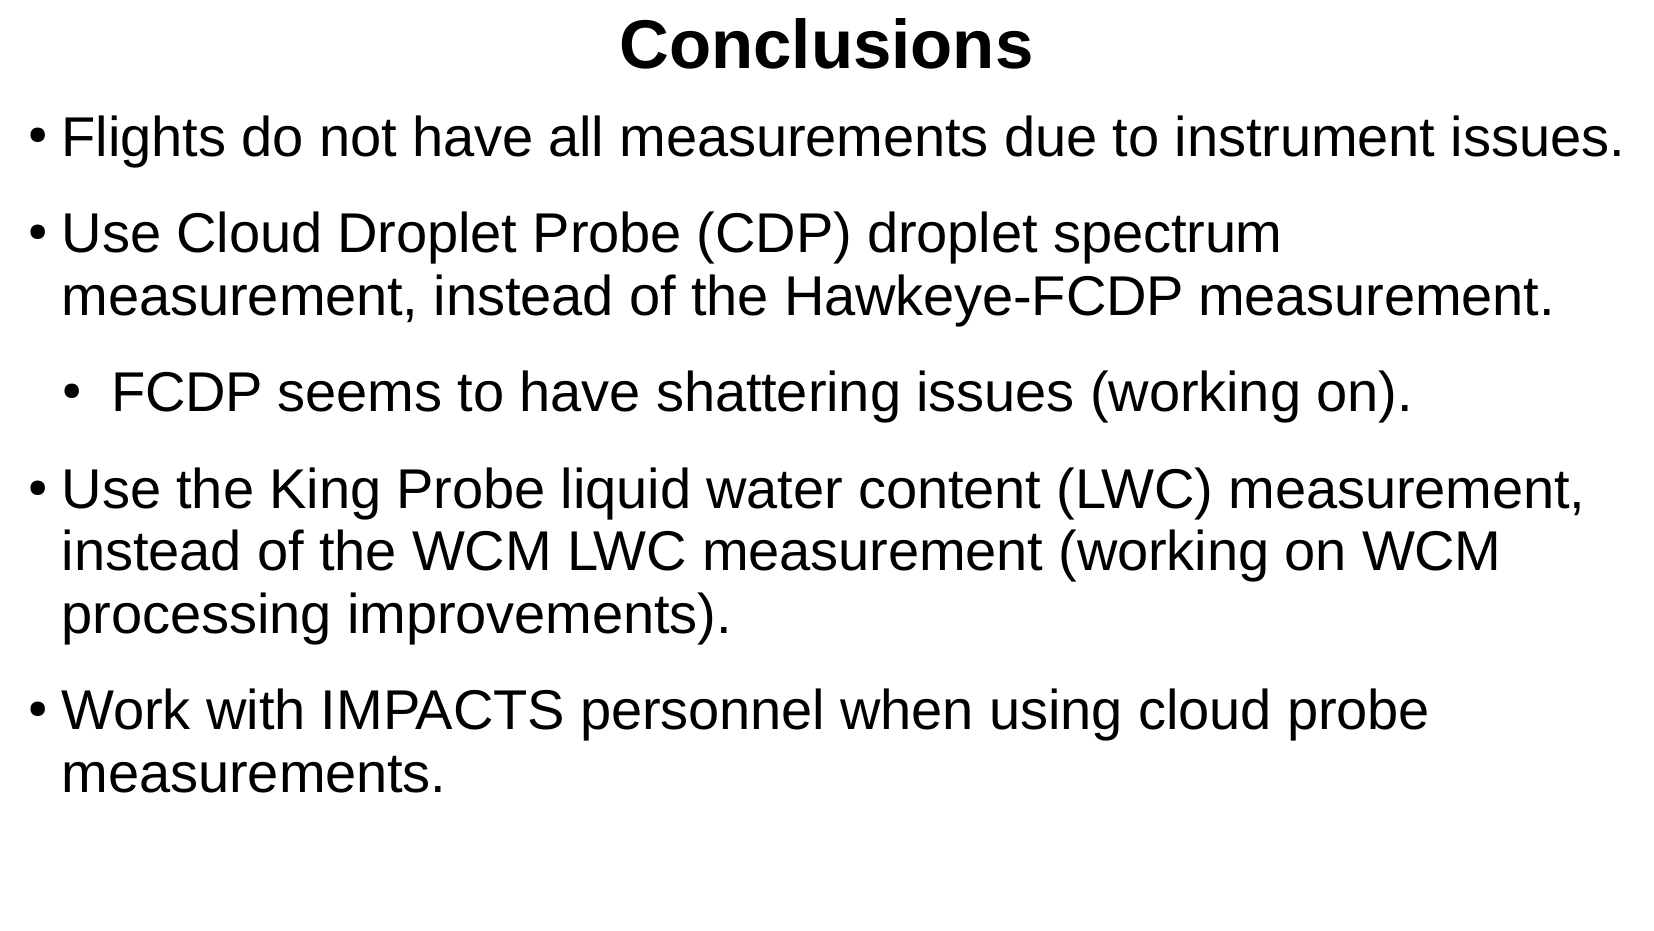

Conclusions
Flights do not have all measurements due to instrument issues.
Use Cloud Droplet Probe (CDP) droplet spectrum measurement, instead of the Hawkeye-FCDP measurement.
 FCDP seems to have shattering issues (working on).
Use the King Probe liquid water content (LWC) measurement, instead of the WCM LWC measurement (working on WCM processing improvements).
Work with IMPACTS personnel when using cloud probe measurements.